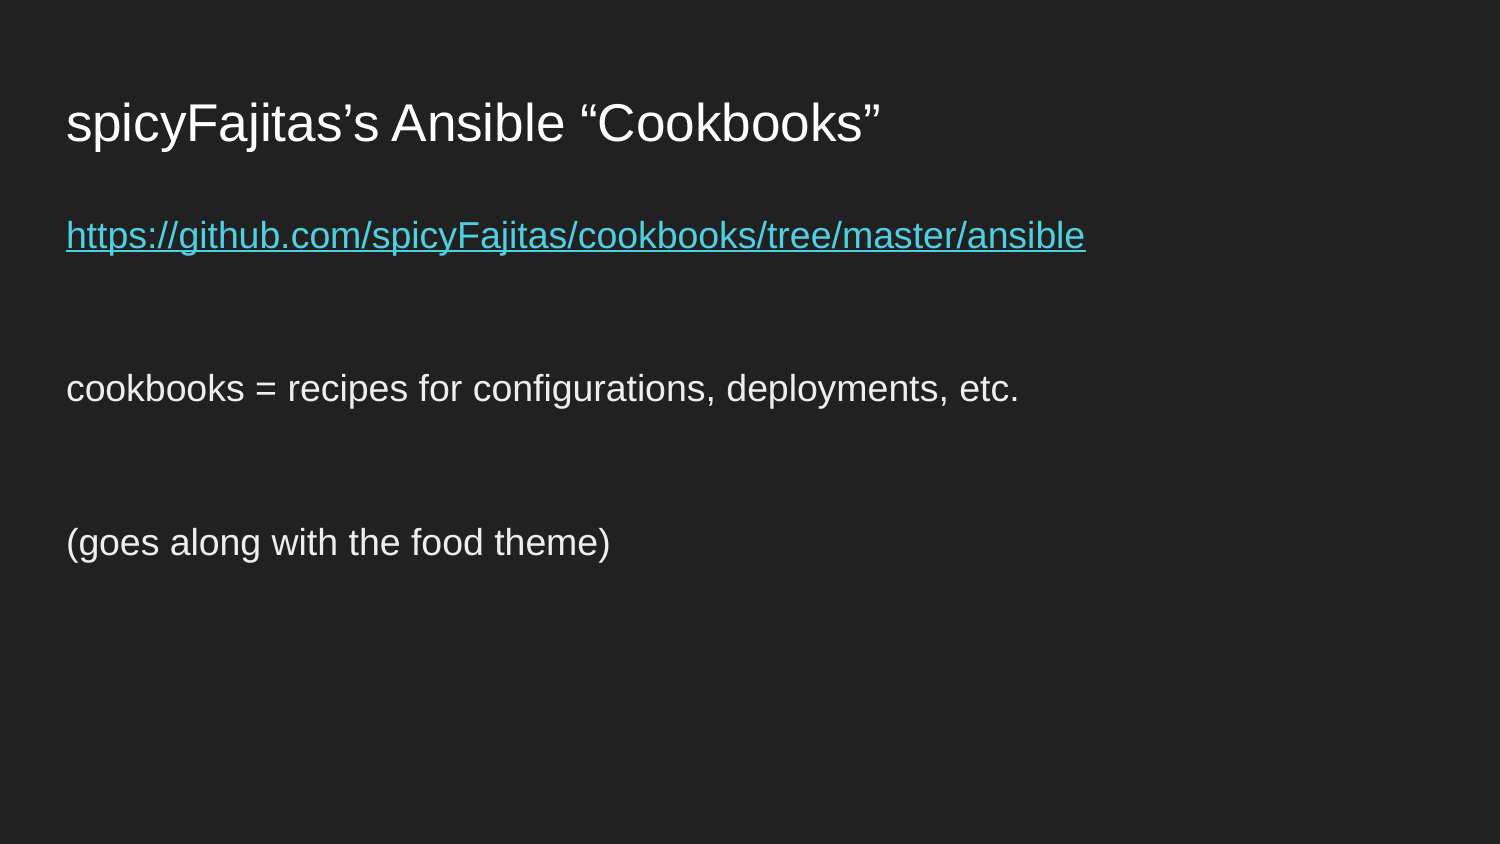

# spicyFajitas’s Ansible “Cookbooks”
https://github.com/spicyFajitas/cookbooks/tree/master/ansible
cookbooks = recipes for configurations, deployments, etc.
(goes along with the food theme)